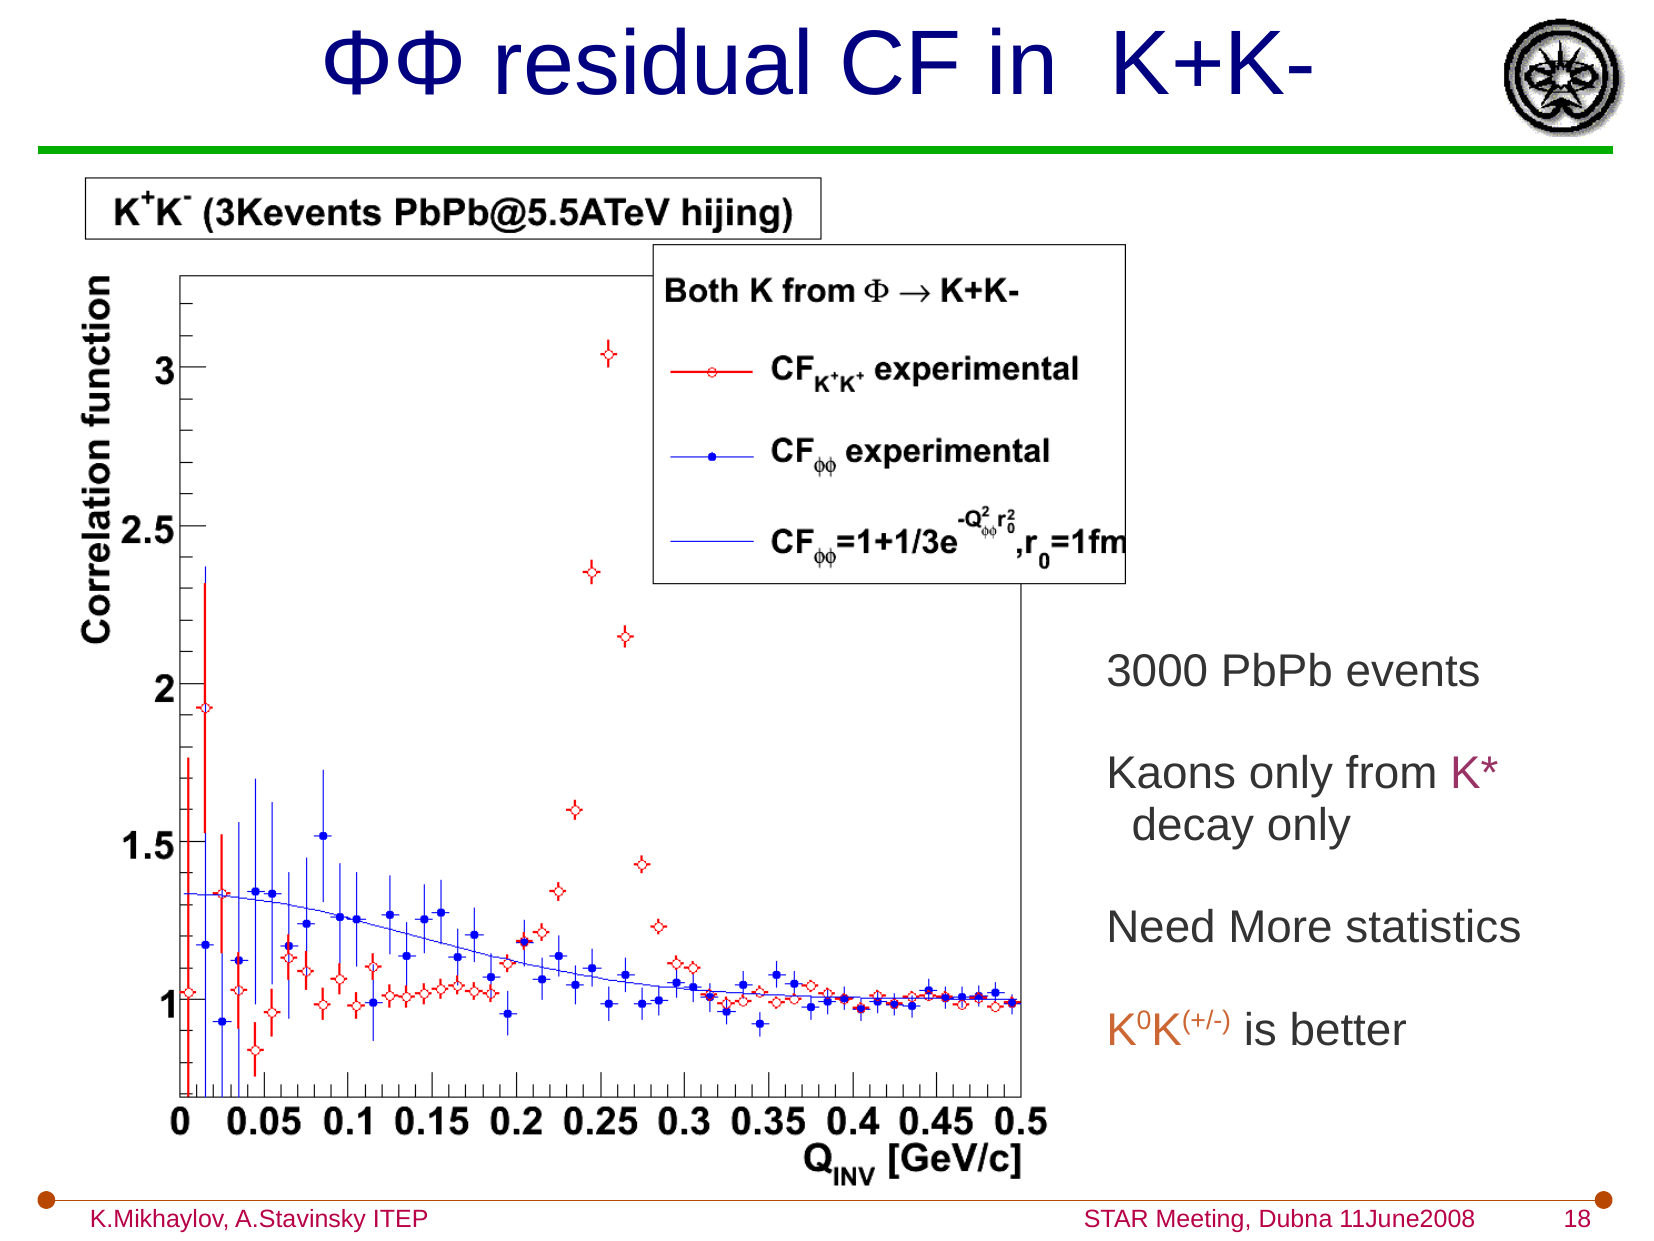

# ΦΦ residual CF in K+K-
 3000 PbPb events
 Kaons only from K*
 decay only
 Need More statistics
 K0K(+/-) is better
K.Mikhaylov, A.Stavinsky ITEP STAR Meeting, Dubna 11June2008